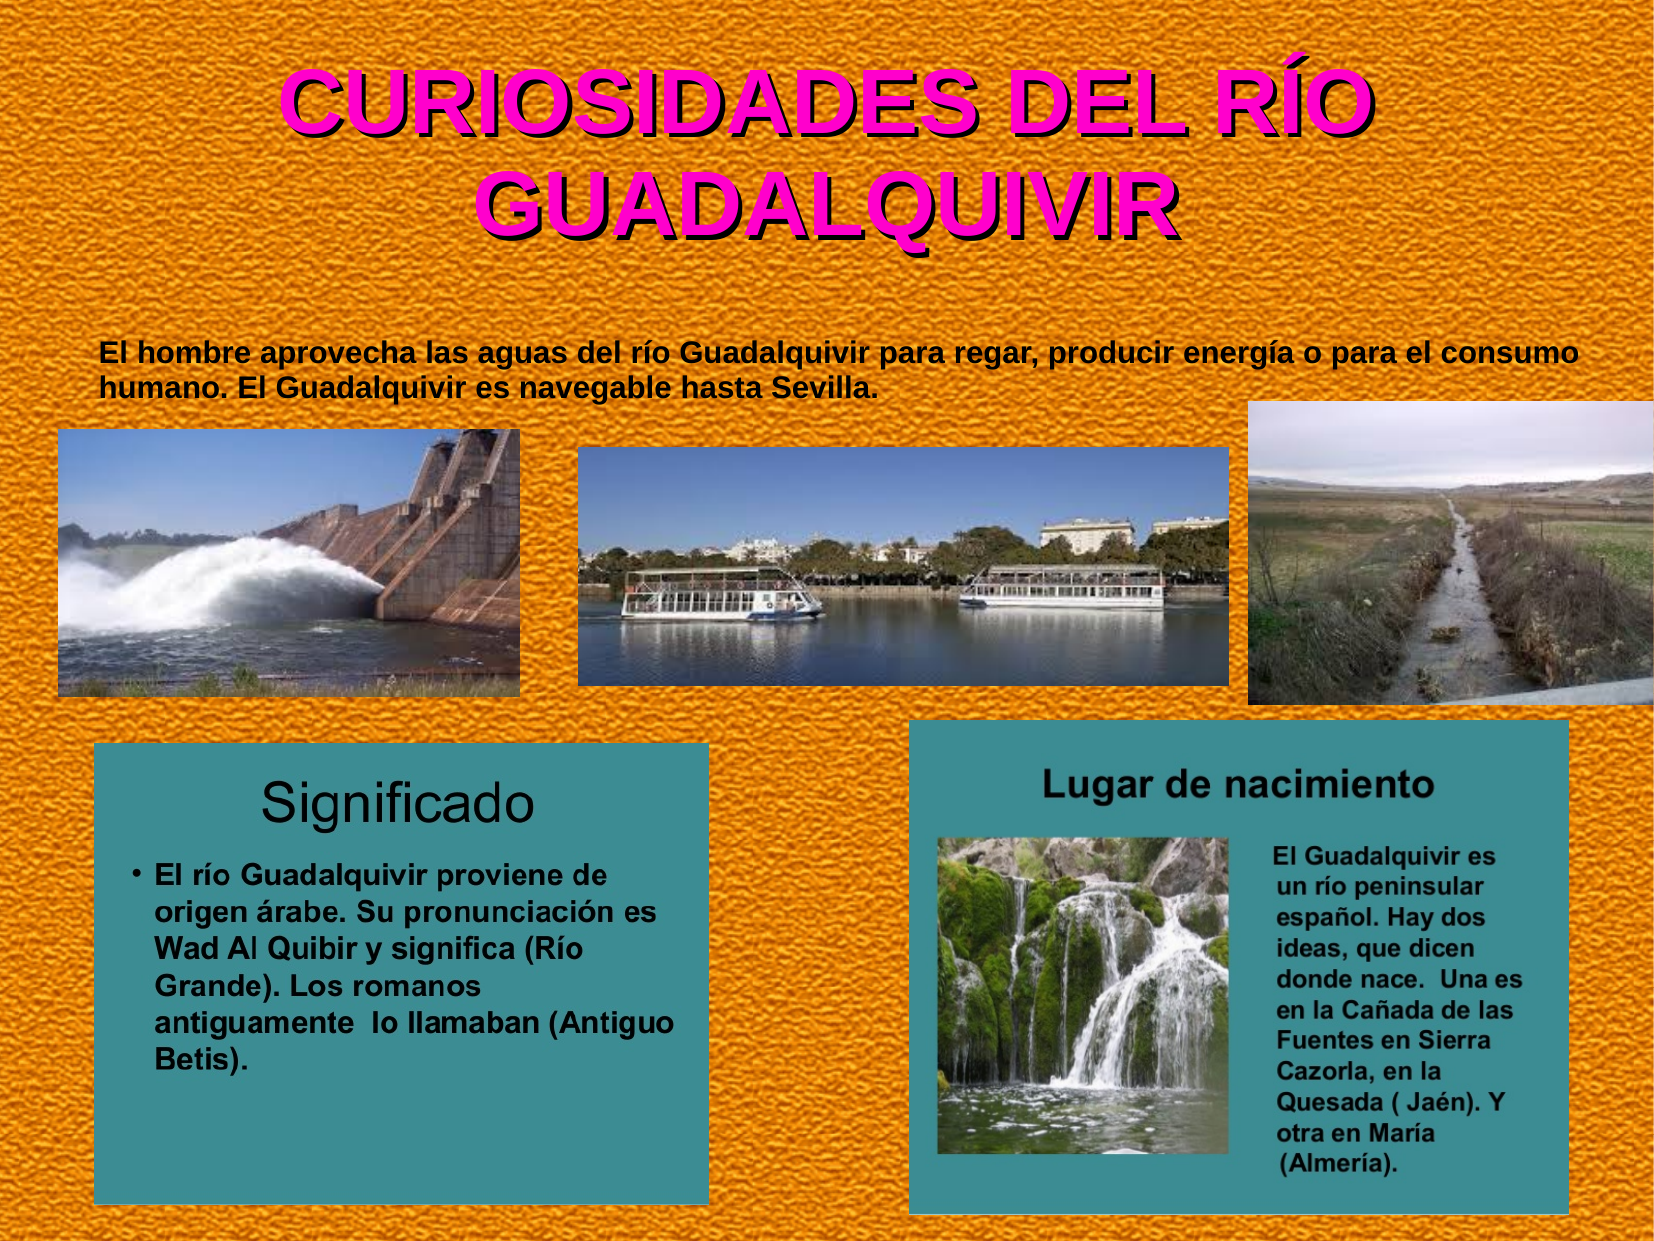

# CURIOSIDADES DEL RÍO GUADALQUIVIR
El hombre aprovecha las aguas del río Guadalquivir para regar, producir energía o para el consumo humano. El Guadalquivir es navegable hasta Sevilla.